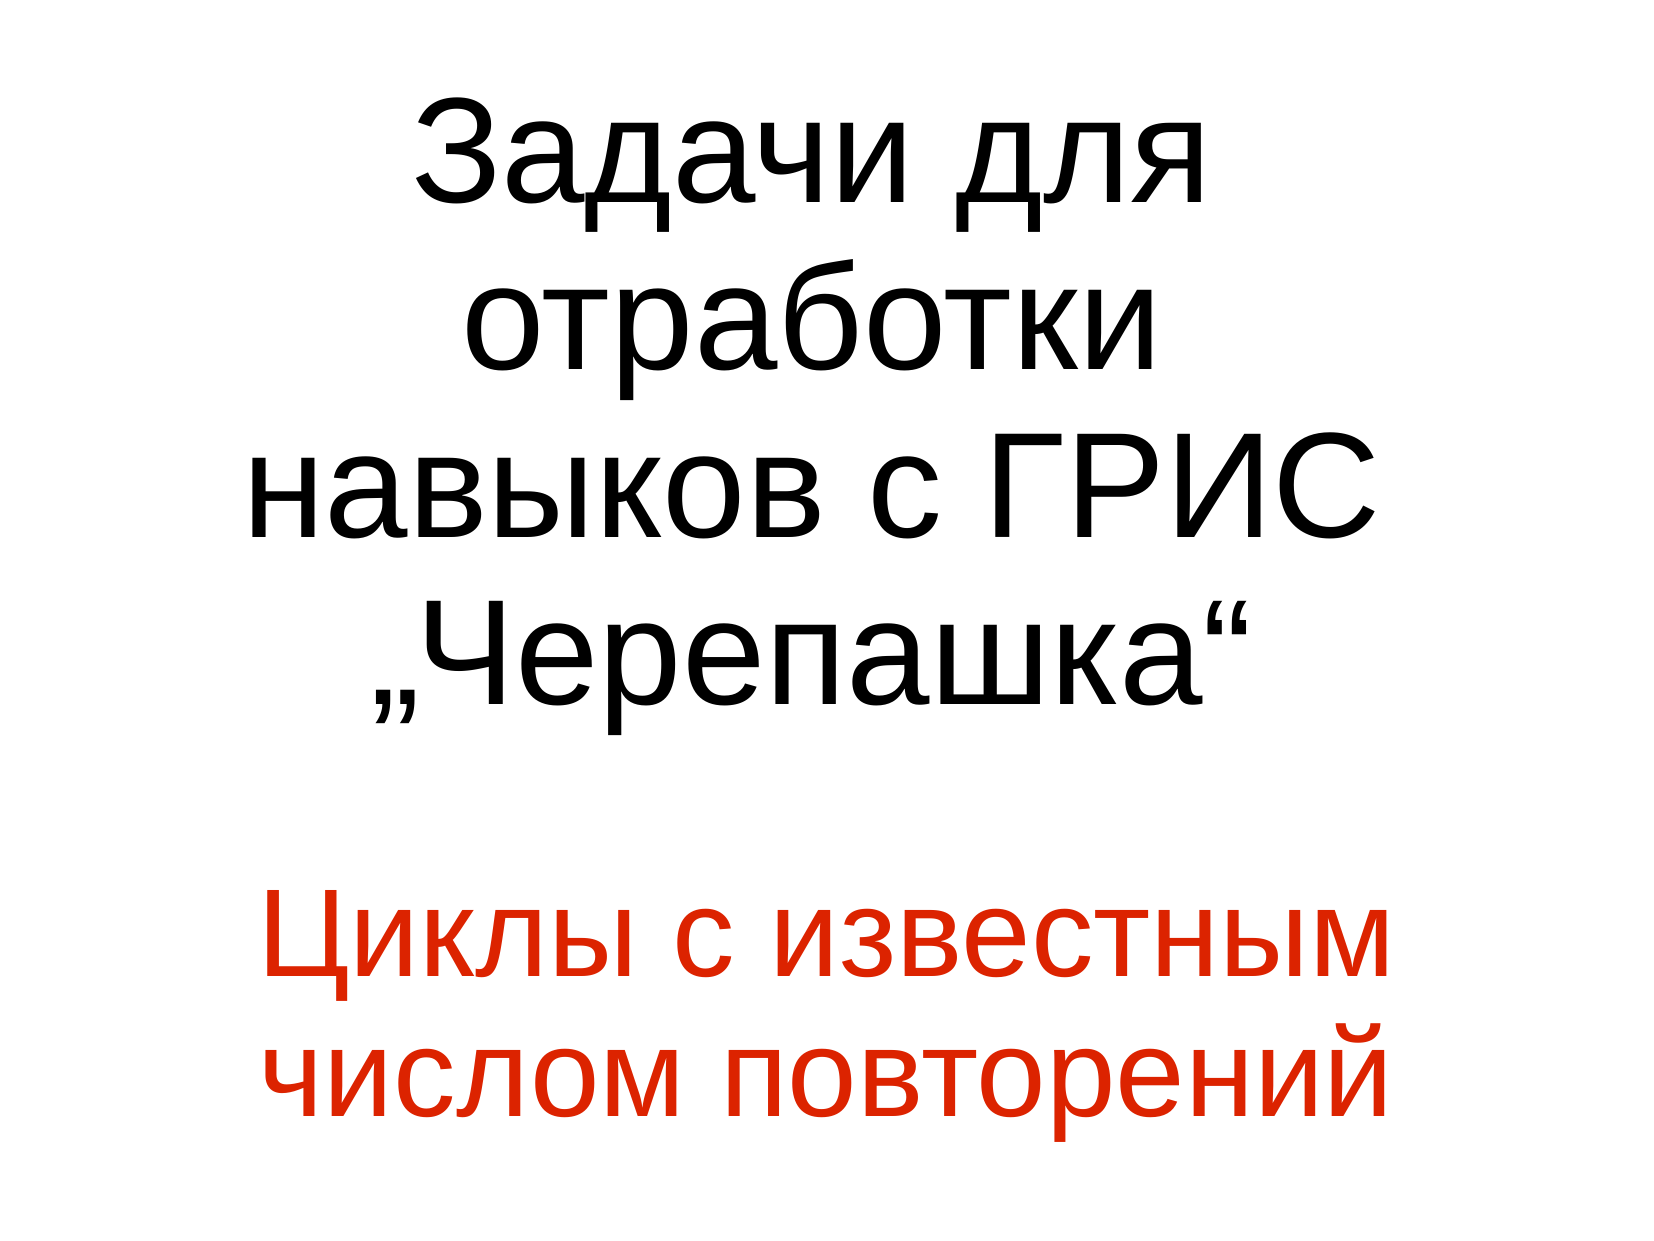

Задачи для отработки навыков с ГРИС „Черепашка“
Циклы с известным числом повторений